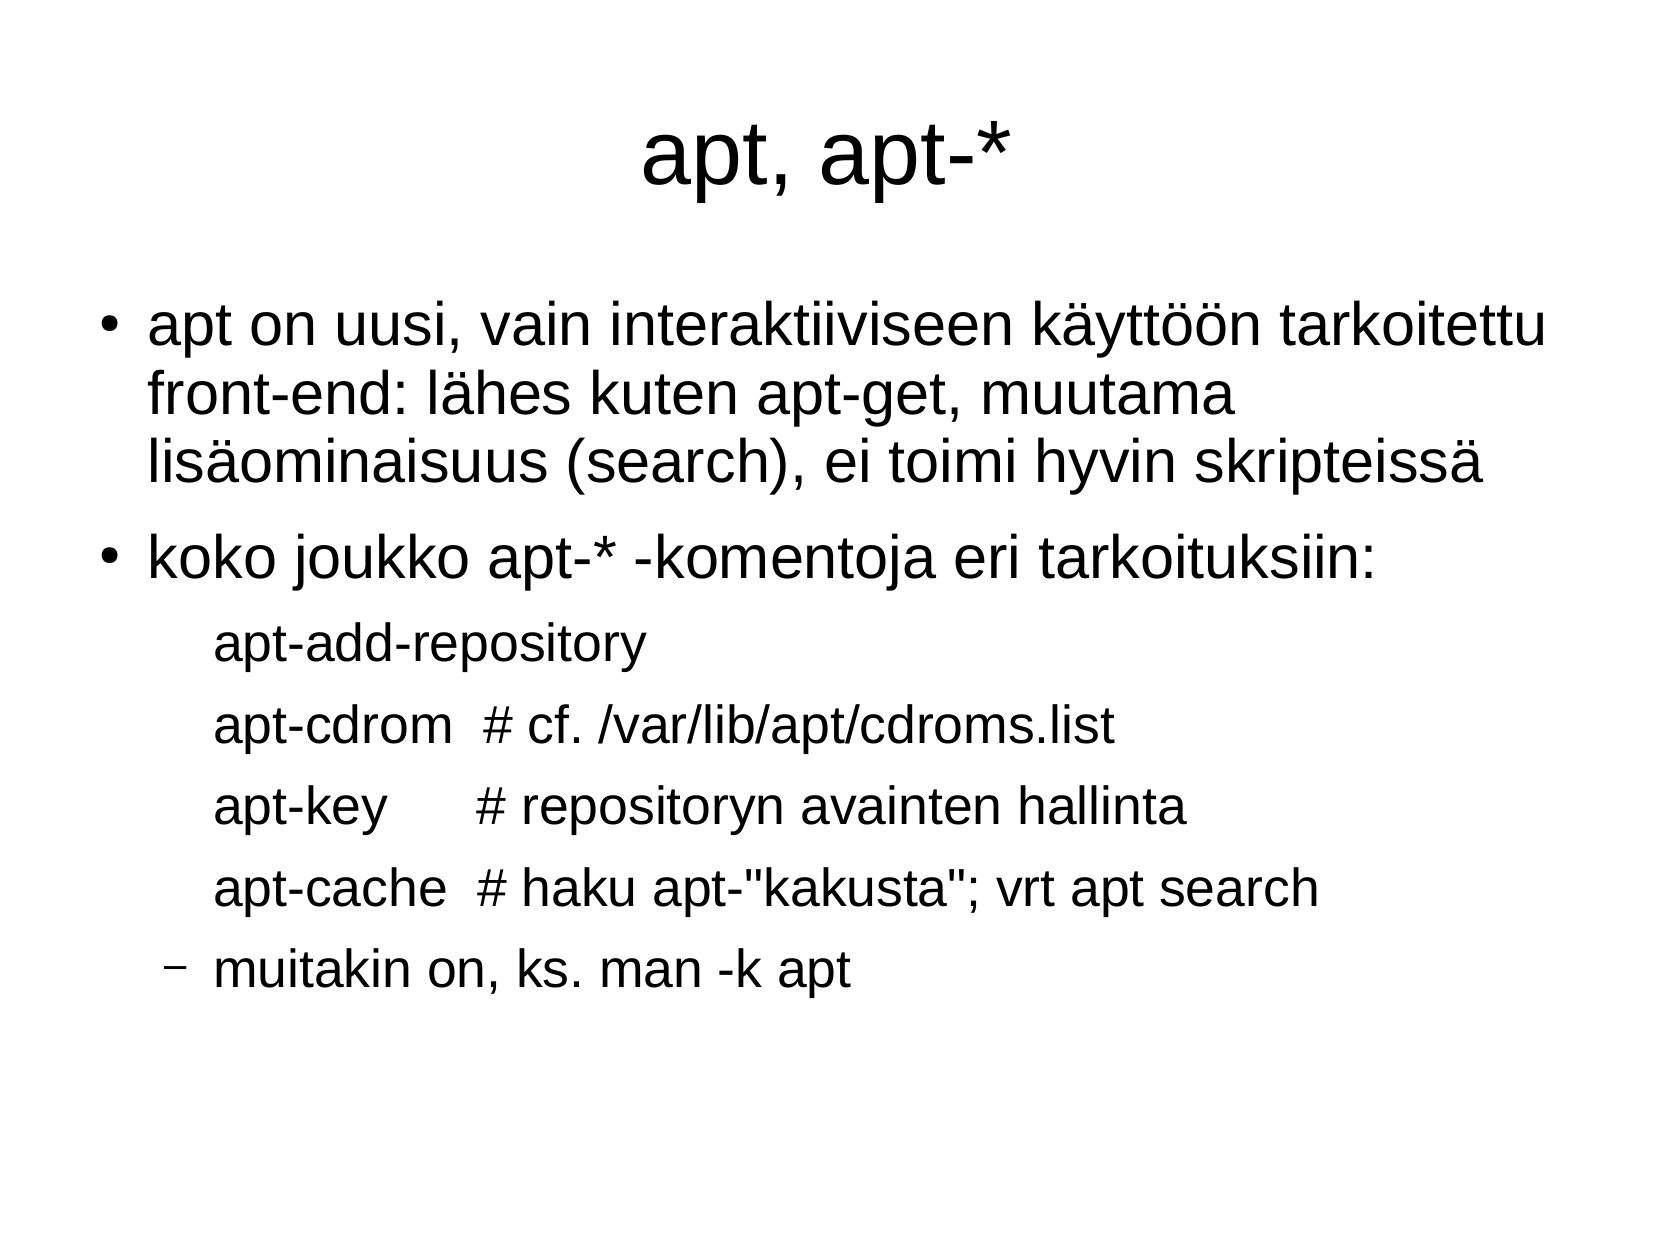

# apt, apt-*
apt on uusi, vain interaktiiviseen käyttöön tarkoitettu front-end: lähes kuten apt-get, muutama lisäominaisuus (search), ei toimi hyvin skripteissä
koko joukko apt-* -komentoja eri tarkoituksiin:
apt-add-repository
apt-cdrom # cf. /var/lib/apt/cdroms.list
apt-key # repositoryn avainten hallinta
apt-cache # haku apt-"kakusta"; vrt apt search
muitakin on, ks. man -k apt